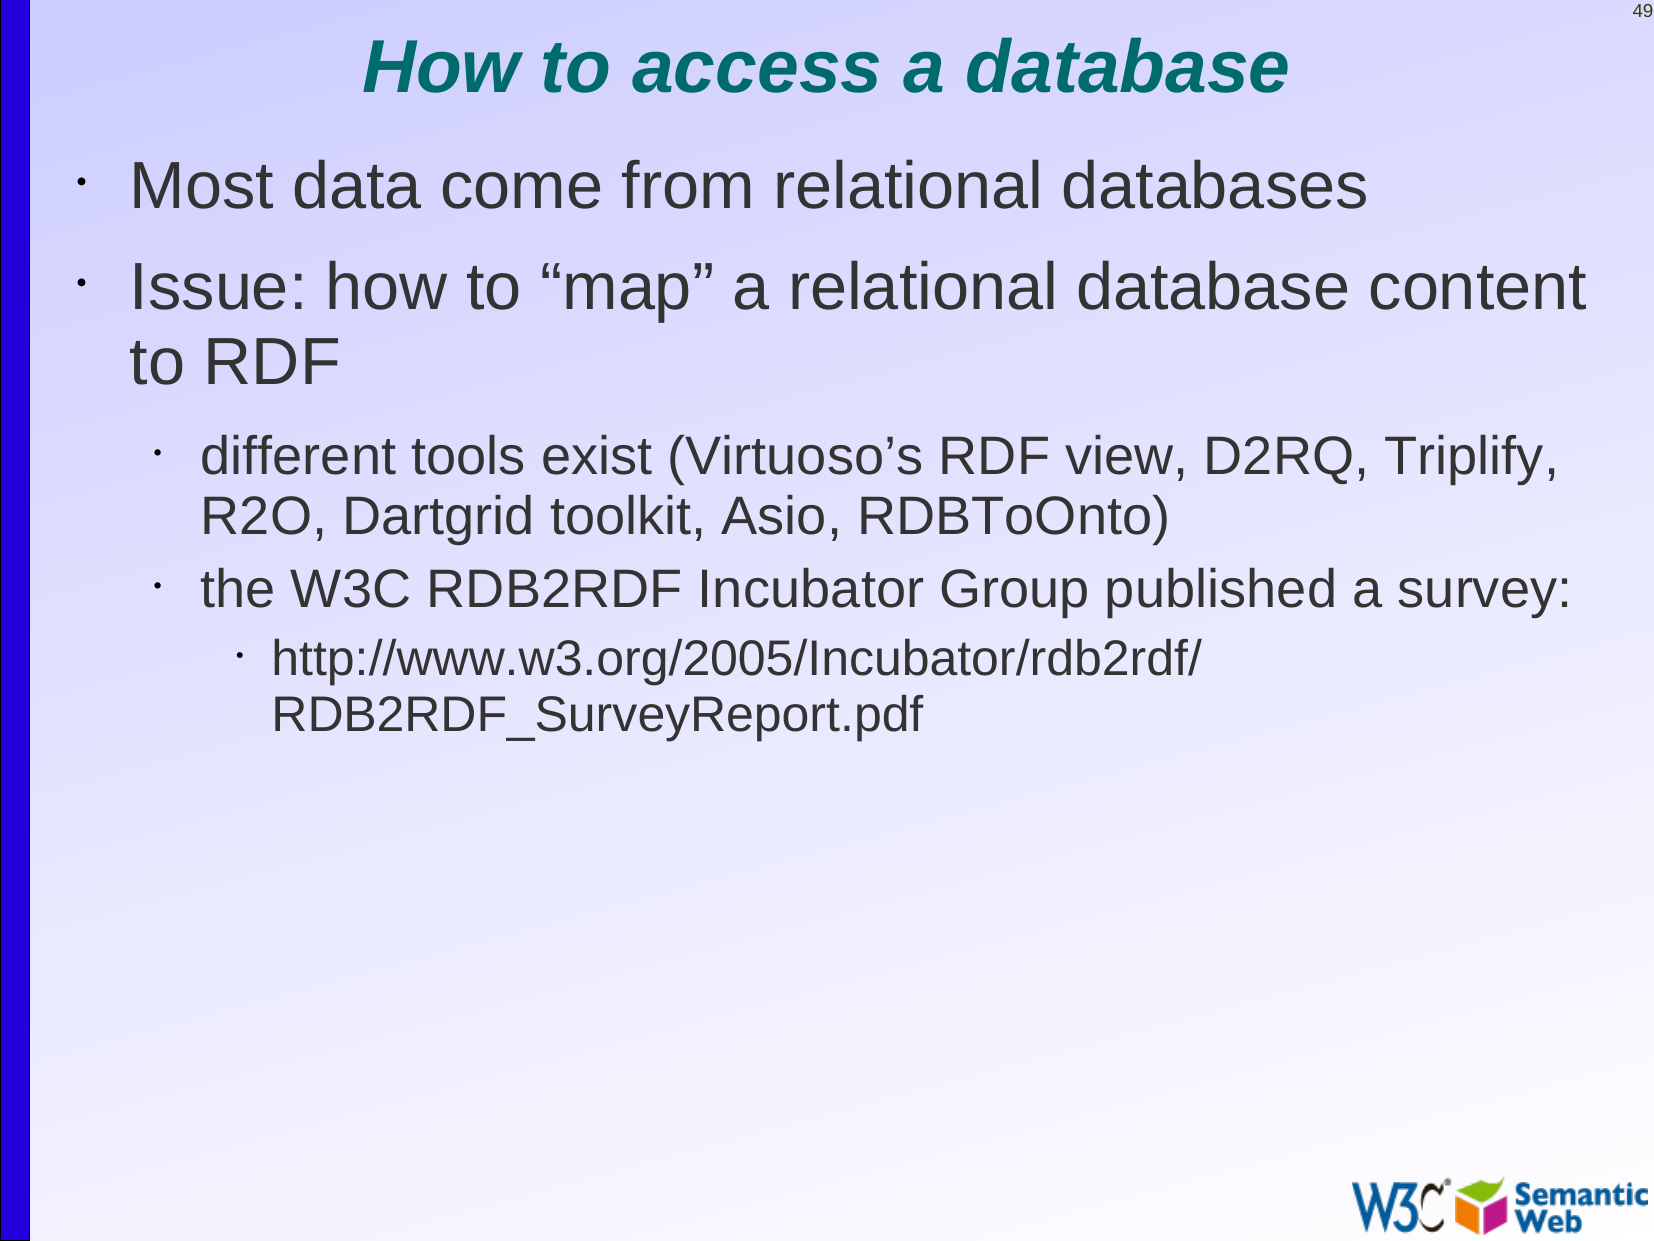

# How to access a database
Most data come from relational databases
Issue: how to “map” a relational database content to RDF
different tools exist (Virtuoso’s RDF view, D2RQ, Triplify, R2O, Dartgrid toolkit, Asio, RDBToOnto)
the W3C RDB2RDF Incubator Group published a survey:
http://www.w3.org/2005/Incubator/rdb2rdf/RDB2RDF_SurveyReport.pdf